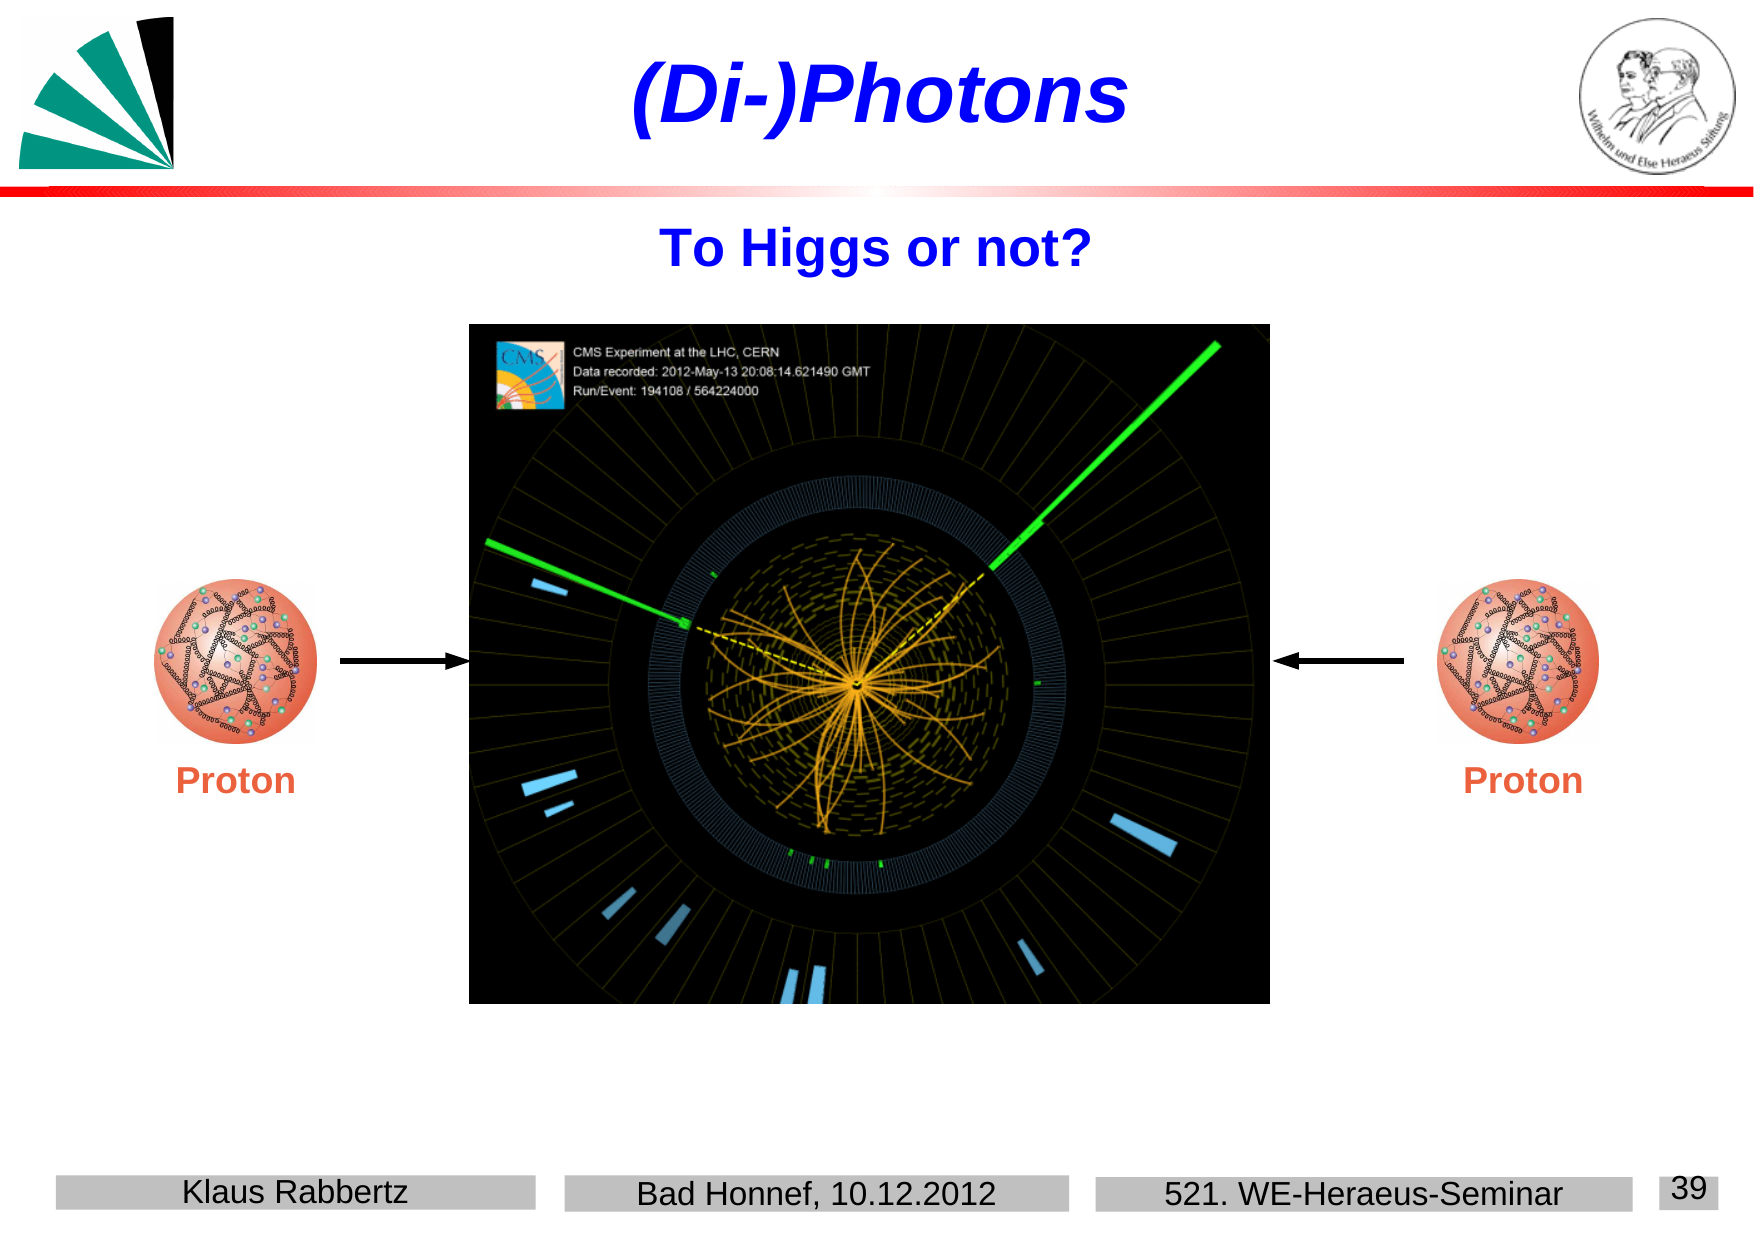

# (Di-)Photons
To Higgs or not?
Proton
Proton